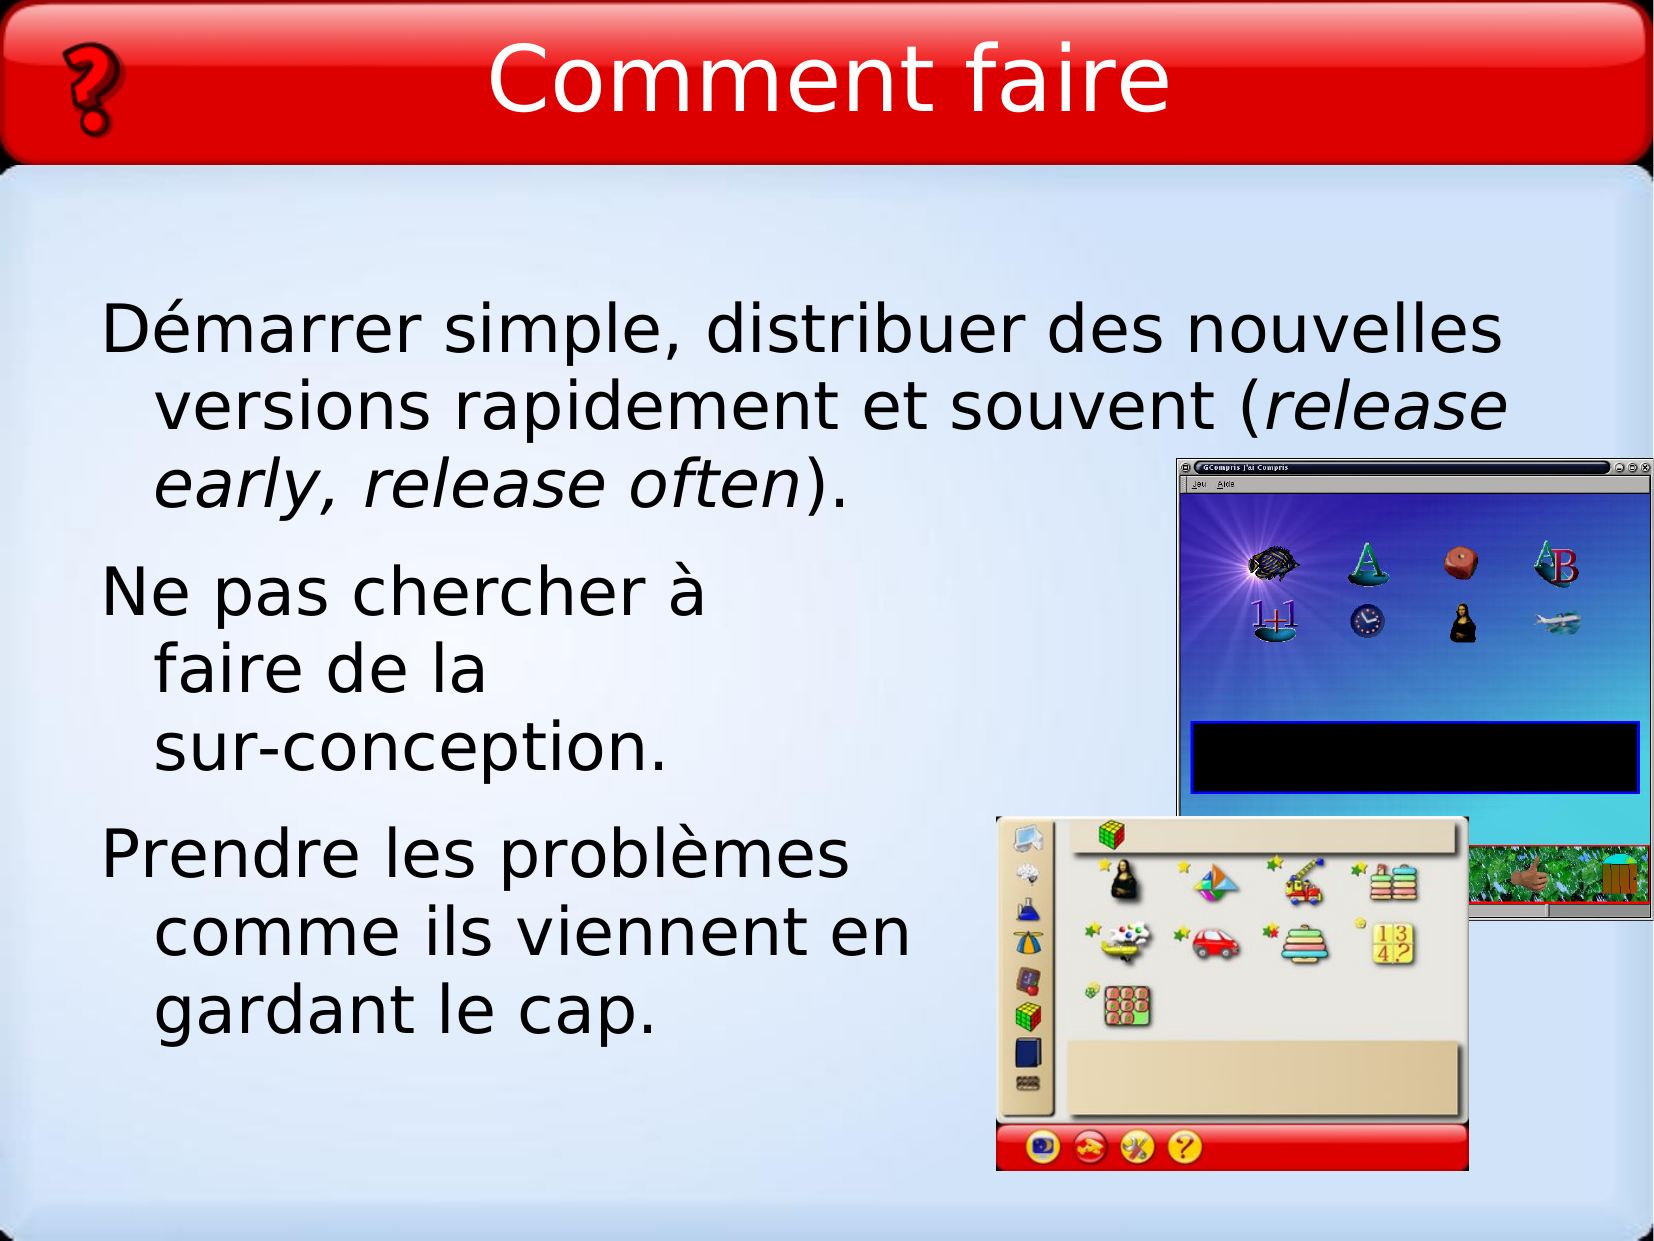

# Comment faire
Démarrer simple, distribuer des nouvelles versions rapidement et souvent (release early, release often).
Ne pas chercher à
faire de la
sur-conception.
Prendre les problèmes
comme ils viennent en
gardant le cap.